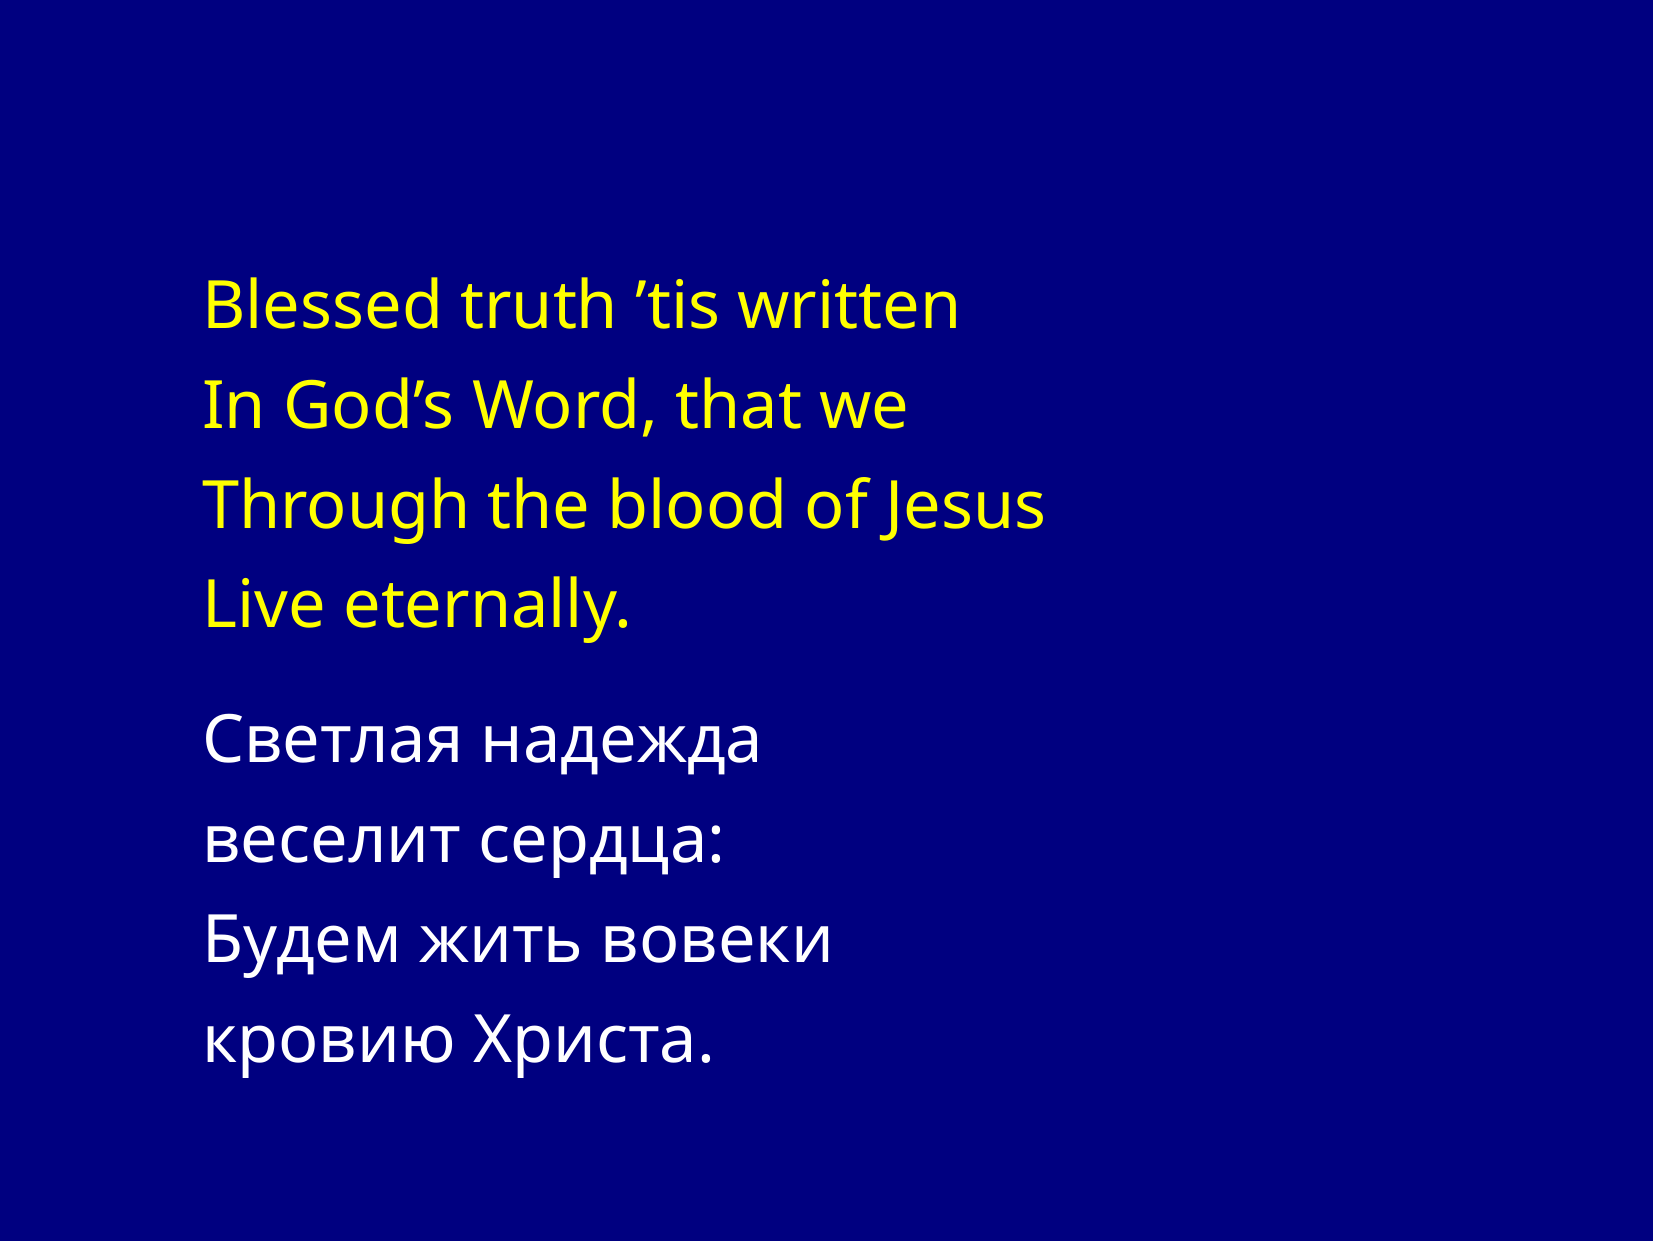

Blessed truth ’tis written
	In God’s Word, that we
	Through the blood of Jesus
	Live eternally.
	Светлая надежда
	веселит сердца:
	Будем жить вовеки
	кровию Христа.